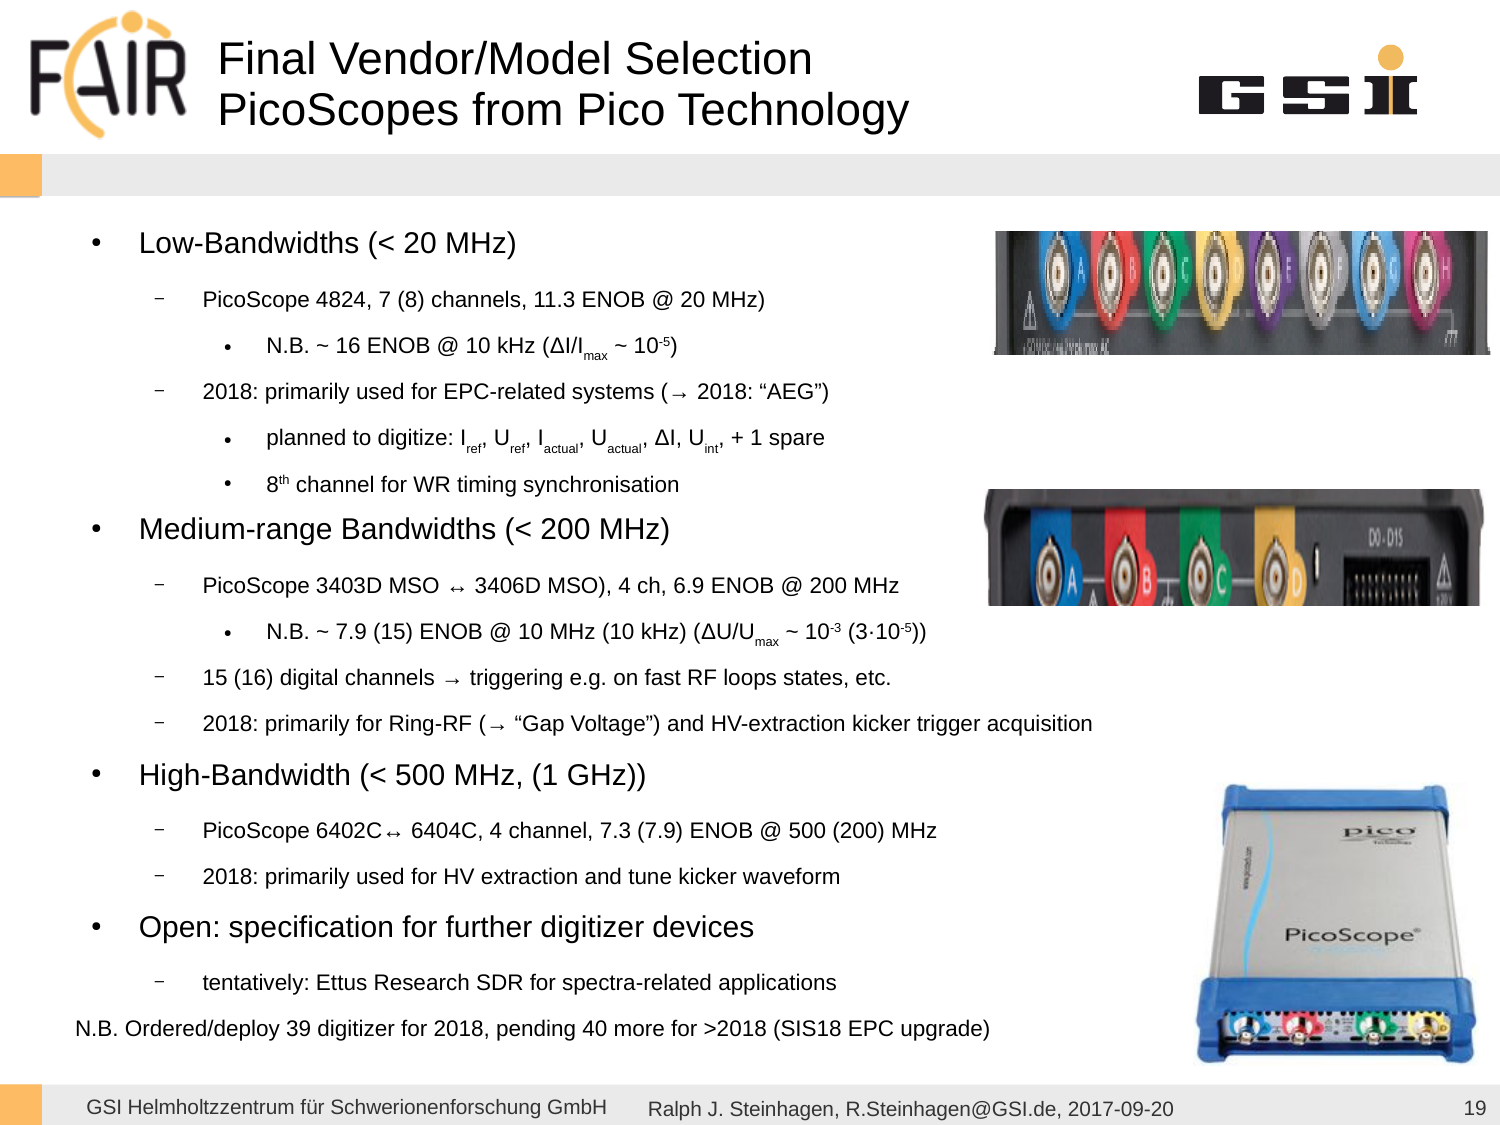

# Final Vendor/Model Selection PicoScopes from Pico Technology
Low-Bandwidths (< 20 MHz)
PicoScope 4824, 7 (8) channels, 11.3 ENOB @ 20 MHz)
N.B. ~ 16 ENOB @ 10 kHz (ΔI/Imax ~ 10-5)
2018: primarily used for EPC-related systems (→ 2018: “AEG”)
planned to digitize: Iref, Uref, Iactual, Uactual, ΔI, Uint, + 1 spare
8th channel for WR timing synchronisation
Medium-range Bandwidths (< 200 MHz)
PicoScope 3403D MSO ↔ 3406D MSO), 4 ch, 6.9 ENOB @ 200 MHz
N.B. ~ 7.9 (15) ENOB @ 10 MHz (10 kHz) (ΔU/Umax ~ 10-3 (3·10-5))
15 (16) digital channels → triggering e.g. on fast RF loops states, etc.
2018: primarily for Ring-RF (→ “Gap Voltage”) and HV-extraction kicker trigger acquisition
High-Bandwidth (< 500 MHz, (1 GHz))
PicoScope 6402C↔ 6404C, 4 channel, 7.3 (7.9) ENOB @ 500 (200) MHz
2018: primarily used for HV extraction and tune kicker waveform
Open: specification for further digitizer devices
tentatively: Ettus Research SDR for spectra-related applications
N.B. Ordered/deploy 39 digitizer for 2018, pending 40 more for >2018 (SIS18 EPC upgrade)